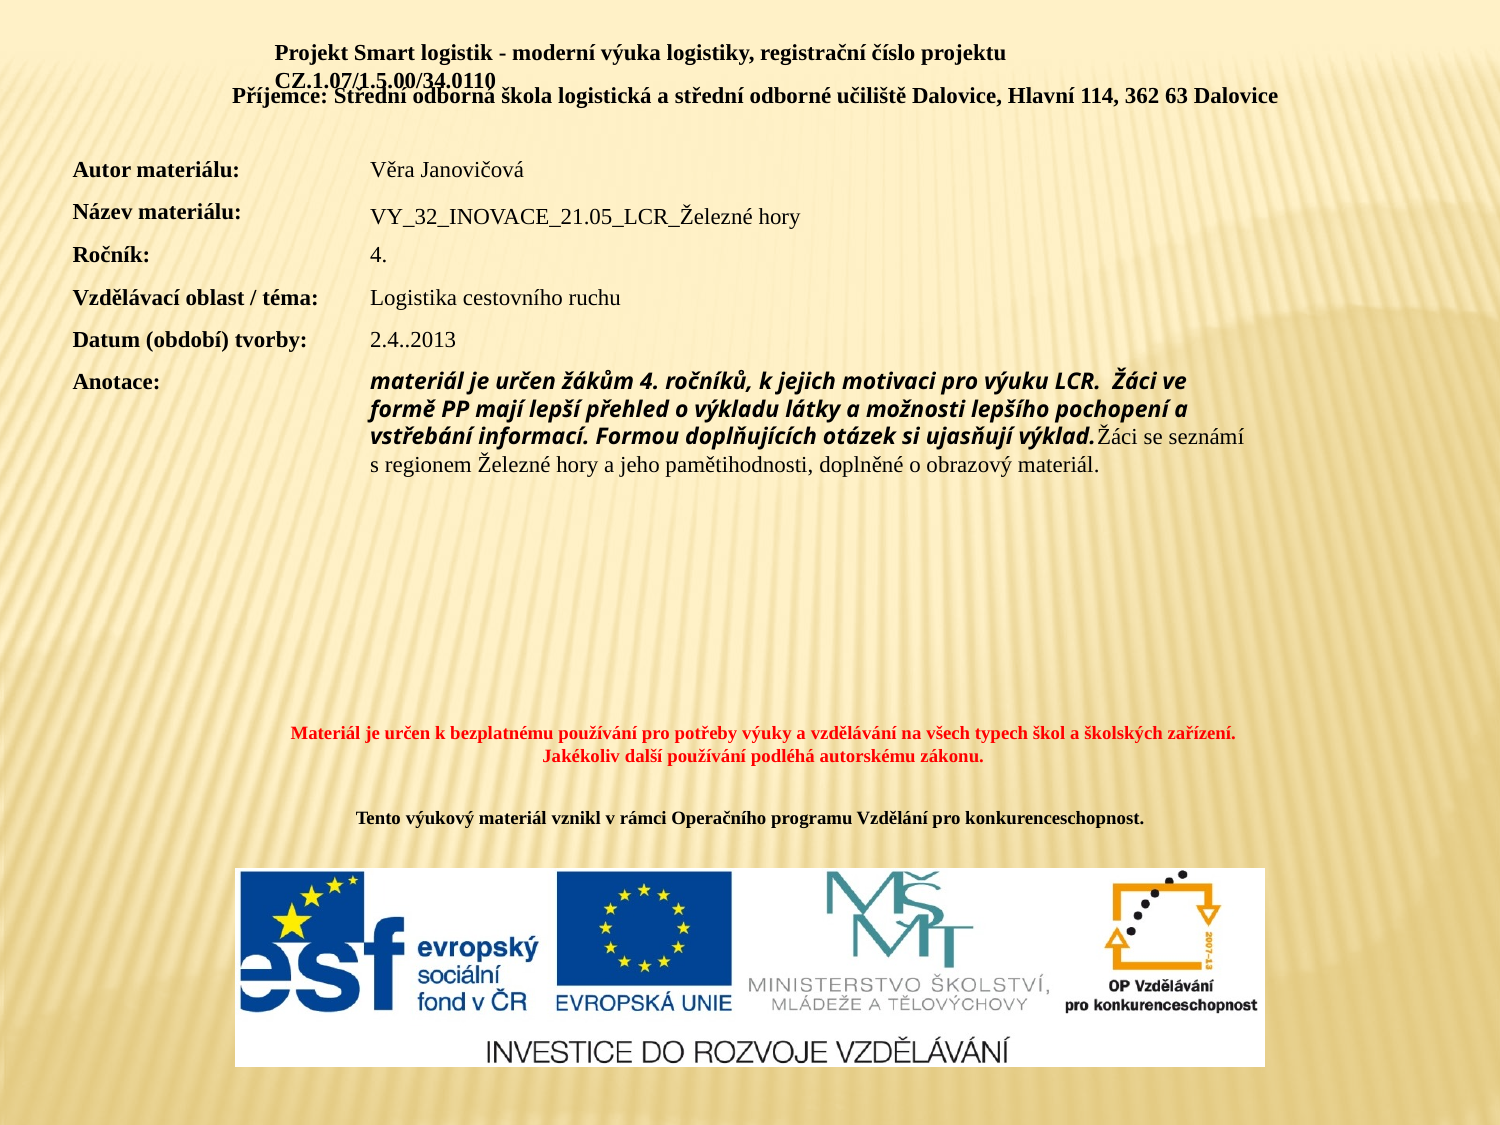

Projekt Smart logistik - moderní výuka logistiky, registrační číslo projektu CZ.1.07/1.5.00/34.0110
Příjemce: Střední odborná škola logistická a střední odborné učiliště Dalovice, Hlavní 114, 362 63 Dalovice
Autor materiálu:
Věra Janovičová
Název materiálu:
VY_32_INOVACE_21.05_LCR_Železné hory
Ročník:
4.
Vzdělávací oblast / téma:
Logistika cestovního ruchu
Datum (období) tvorby:
2.4..2013
Anotace:
materiál je určen žákům 4. ročníků, k jejich motivaci pro výuku LCR. Žáci ve formě PP mají lepší přehled o výkladu látky a možnosti lepšího pochopení a vstřebání informací. Formou doplňujících otázek si ujasňují výklad.Žáci se seznámí s regionem Železné hory a jeho pamětihodnosti, doplněné o obrazový materiál.
Materiál je určen k bezplatnému používání pro potřeby výuky a vzdělávání na všech typech škol a školských zařízení.
Jakékoliv další používání podléhá autorskému zákonu.
Tento výukový materiál vznikl v rámci Operačního programu Vzdělání pro konkurenceschopnost.